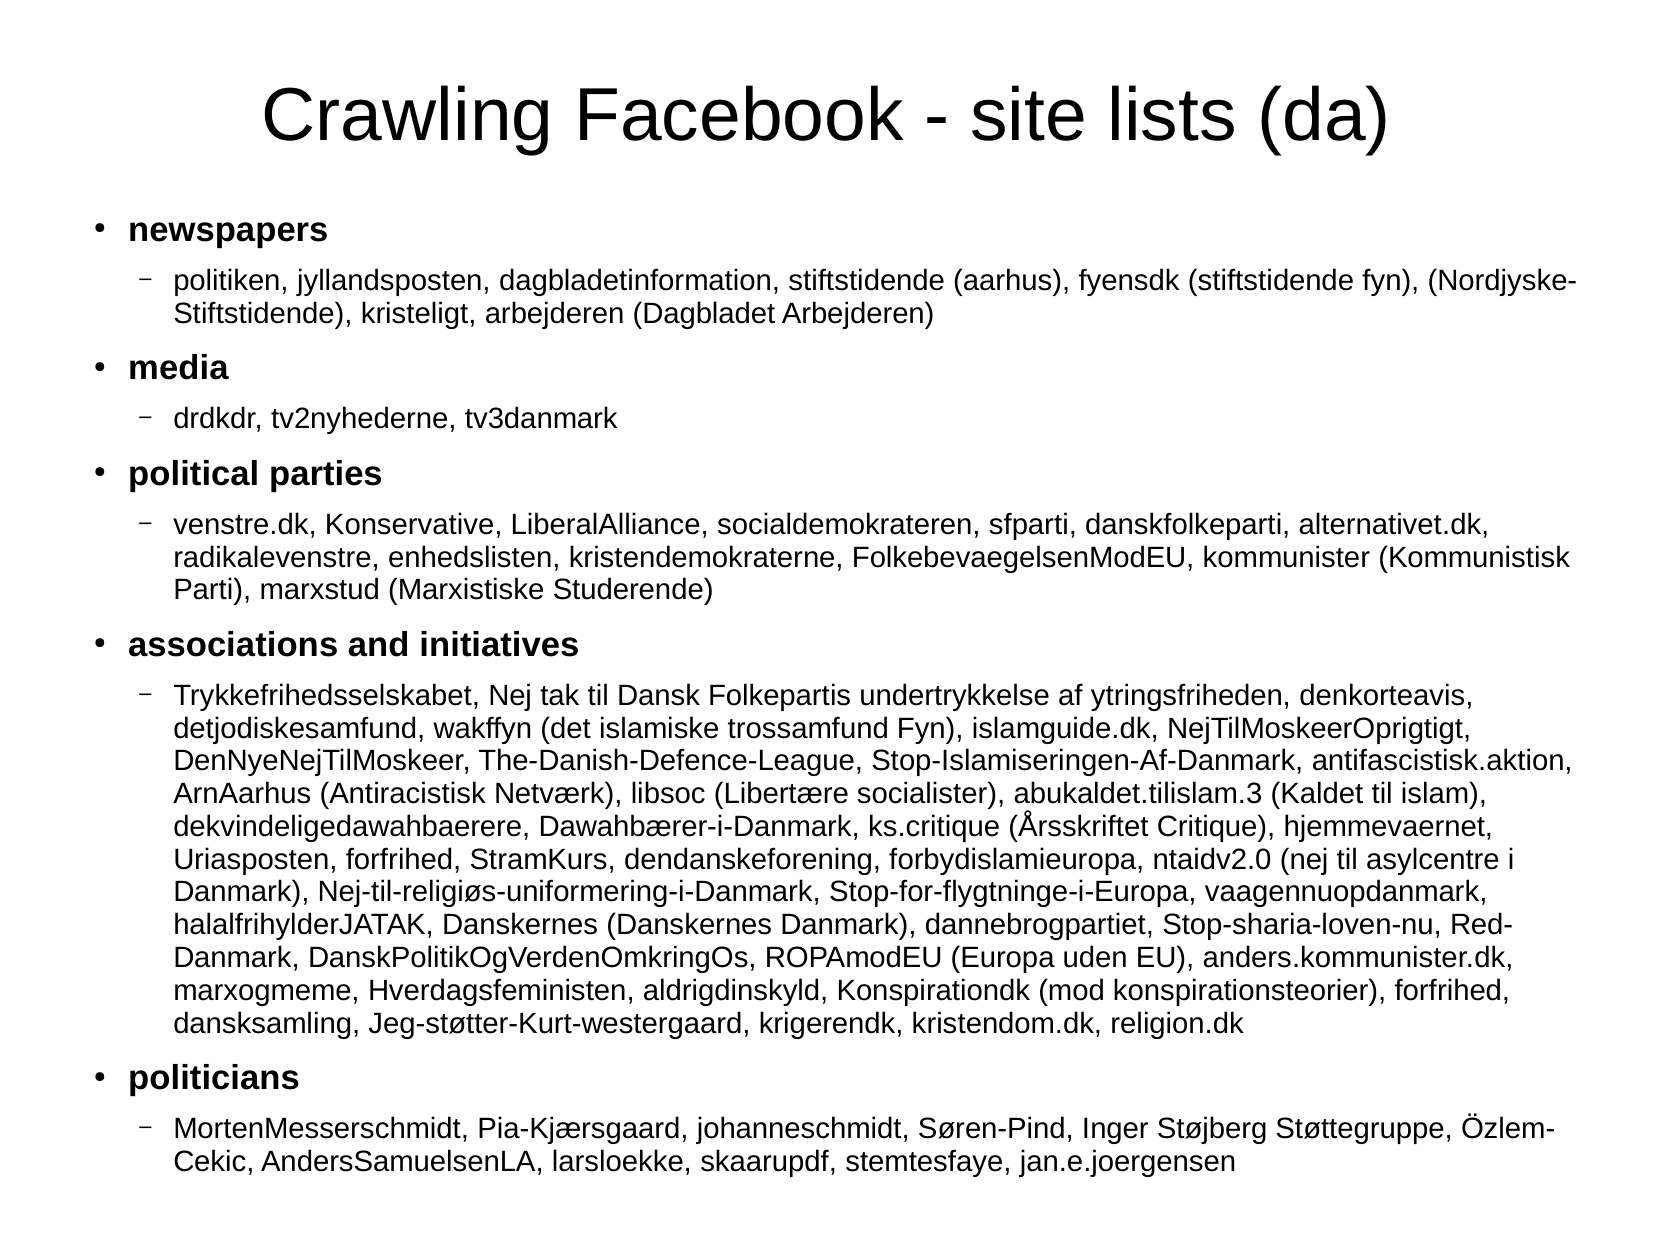

# Crawling Facebook - site lists (da)
newspapers
politiken, jyllandsposten, dagbladetinformation, stiftstidende (aarhus), fyensdk (stiftstidende fyn), (Nordjyske-Stiftstidende), kristeligt, arbejderen (Dagbladet Arbejderen)
media
drdkdr, tv2nyhederne, tv3danmark
political parties
venstre.dk, Konservative, LiberalAlliance, socialdemokrateren, sfparti, danskfolkeparti, alternativet.dk, radikalevenstre, enhedslisten, kristendemokraterne, FolkebevaegelsenModEU, kommunister (Kommunistisk Parti), marxstud (Marxistiske Studerende)
associations and initiatives
Trykkefrihedsselskabet, Nej tak til Dansk Folkepartis undertrykkelse af ytringsfriheden, denkorteavis, detjodiskesamfund, wakffyn (det islamiske trossamfund Fyn), islamguide.dk, NejTilMoskeerOprigtigt, DenNyeNejTilMoskeer, The-Danish-Defence-League, Stop-Islamiseringen-Af-Danmark, antifascistisk.aktion, ArnAarhus (Antiracistisk Netværk), libsoc (Libertære socialister), abukaldet.tilislam.3 (Kaldet til islam), dekvindeligedawahbaerere, Dawahbærer-i-Danmark, ks.critique (Årsskriftet Critique), hjemmevaernet, Uriasposten, forfrihed, StramKurs, dendanskeforening, forbydislamieuropa, ntaidv2.0 (nej til asylcentre i Danmark), Nej-til-religiøs-uniformering-i-Danmark, Stop-for-flygtninge-i-Europa, vaagennuopdanmark, halalfrihylderJATAK, Danskernes (Danskernes Danmark), dannebrogpartiet, Stop-sharia-loven-nu, Red-Danmark, DanskPolitikOgVerdenOmkringOs, ROPAmodEU (Europa uden EU), anders.kommunister.dk, marxogmeme, Hverdagsfeministen, aldrigdinskyld, Konspirationdk (mod konspirationsteorier), forfrihed, dansksamling, Jeg-støtter-Kurt-westergaard, krigerendk, kristendom.dk, religion.dk
politicians
MortenMesserschmidt, Pia-Kjærsgaard, johanneschmidt, Søren-Pind, Inger Støjberg Støttegruppe, Özlem-Cekic, AndersSamuelsenLA, larsloekke, skaarupdf, stemtesfaye, jan.e.joergensen